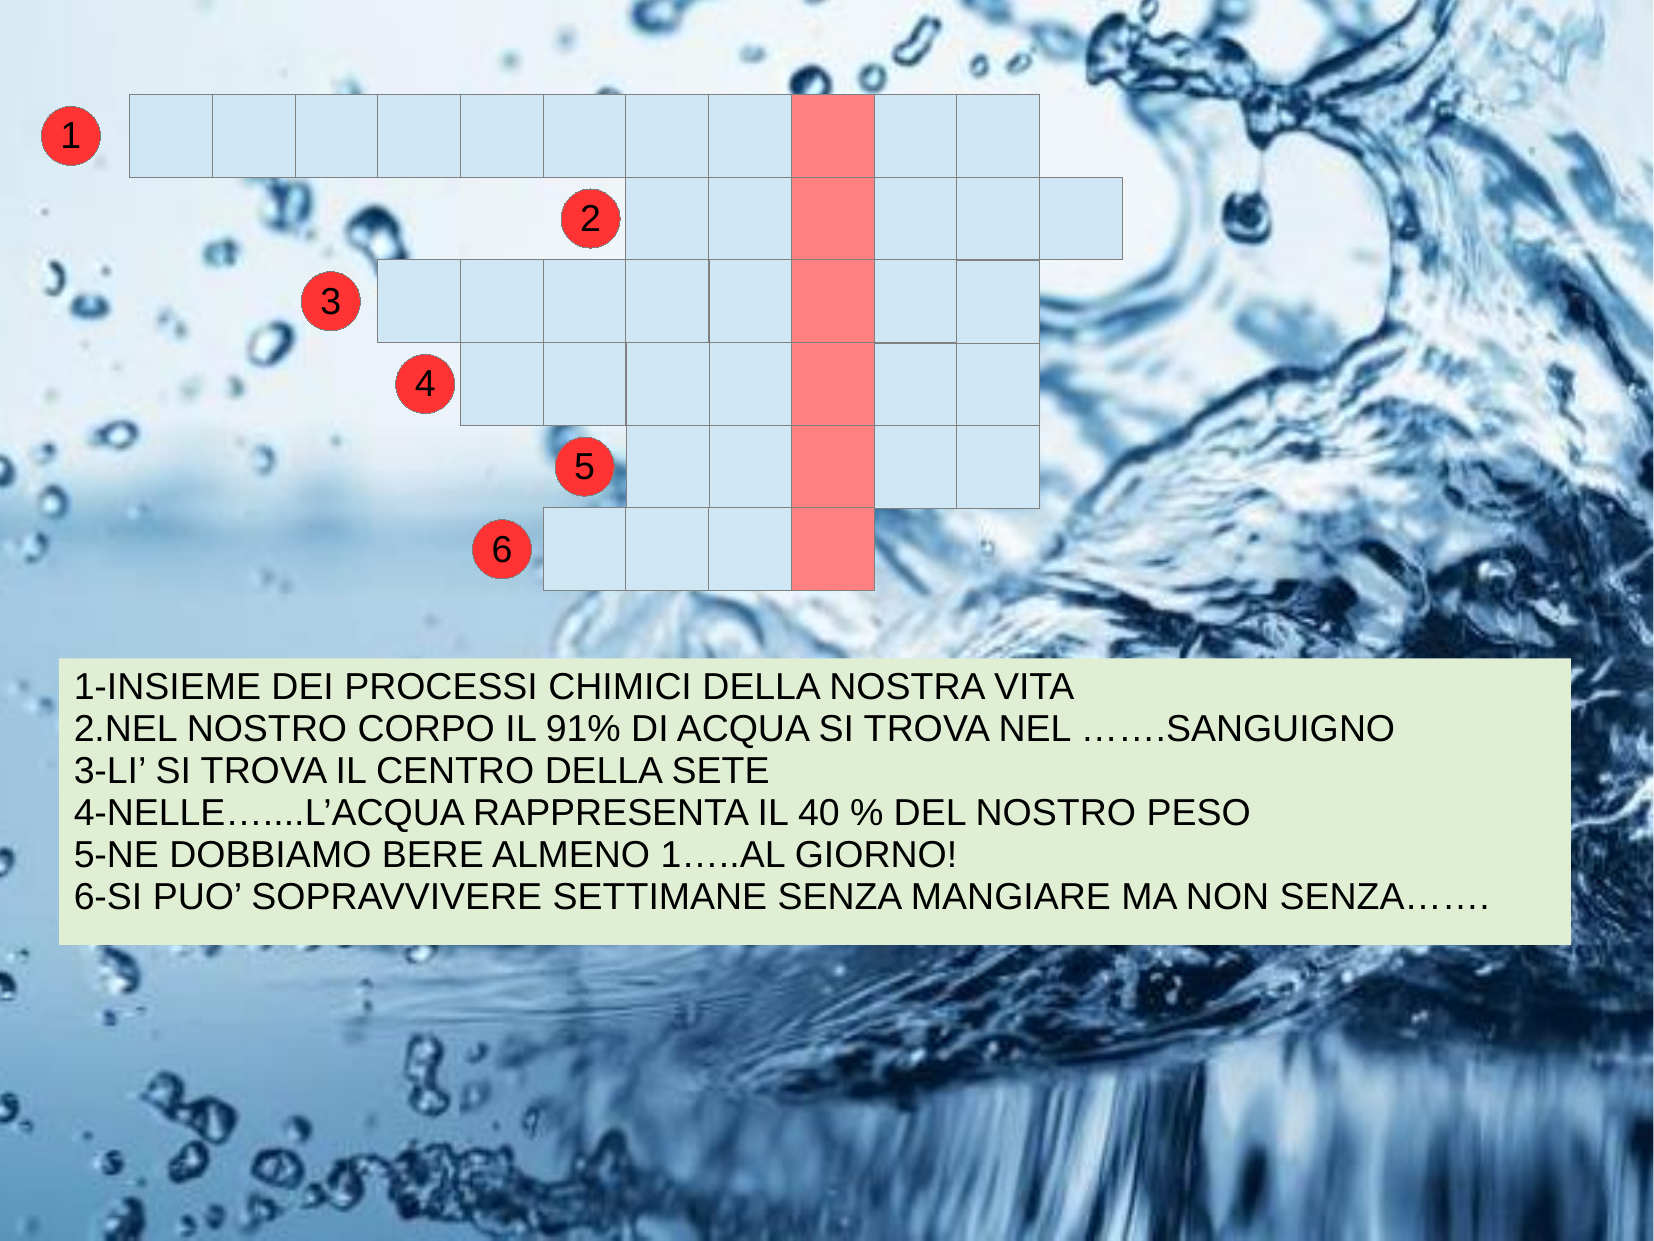

1
2
3
4
5
6
1-INSIEME DEI PROCESSI CHIMICI DELLA NOSTRA VITA
2.NEL NOSTRO CORPO IL 91% DI ACQUA SI TROVA NEL …….SANGUIGNO
3-LI’ SI TROVA IL CENTRO DELLA SETE
4-NELLE…....L’ACQUA RAPPRESENTA IL 40 % DEL NOSTRO PESO
5-NE DOBBIAMO BERE ALMENO 1…..AL GIORNO!
6-SI PUO’ SOPRAVVIVERE SETTIMANE SENZA MANGIARE MA NON SENZA…….